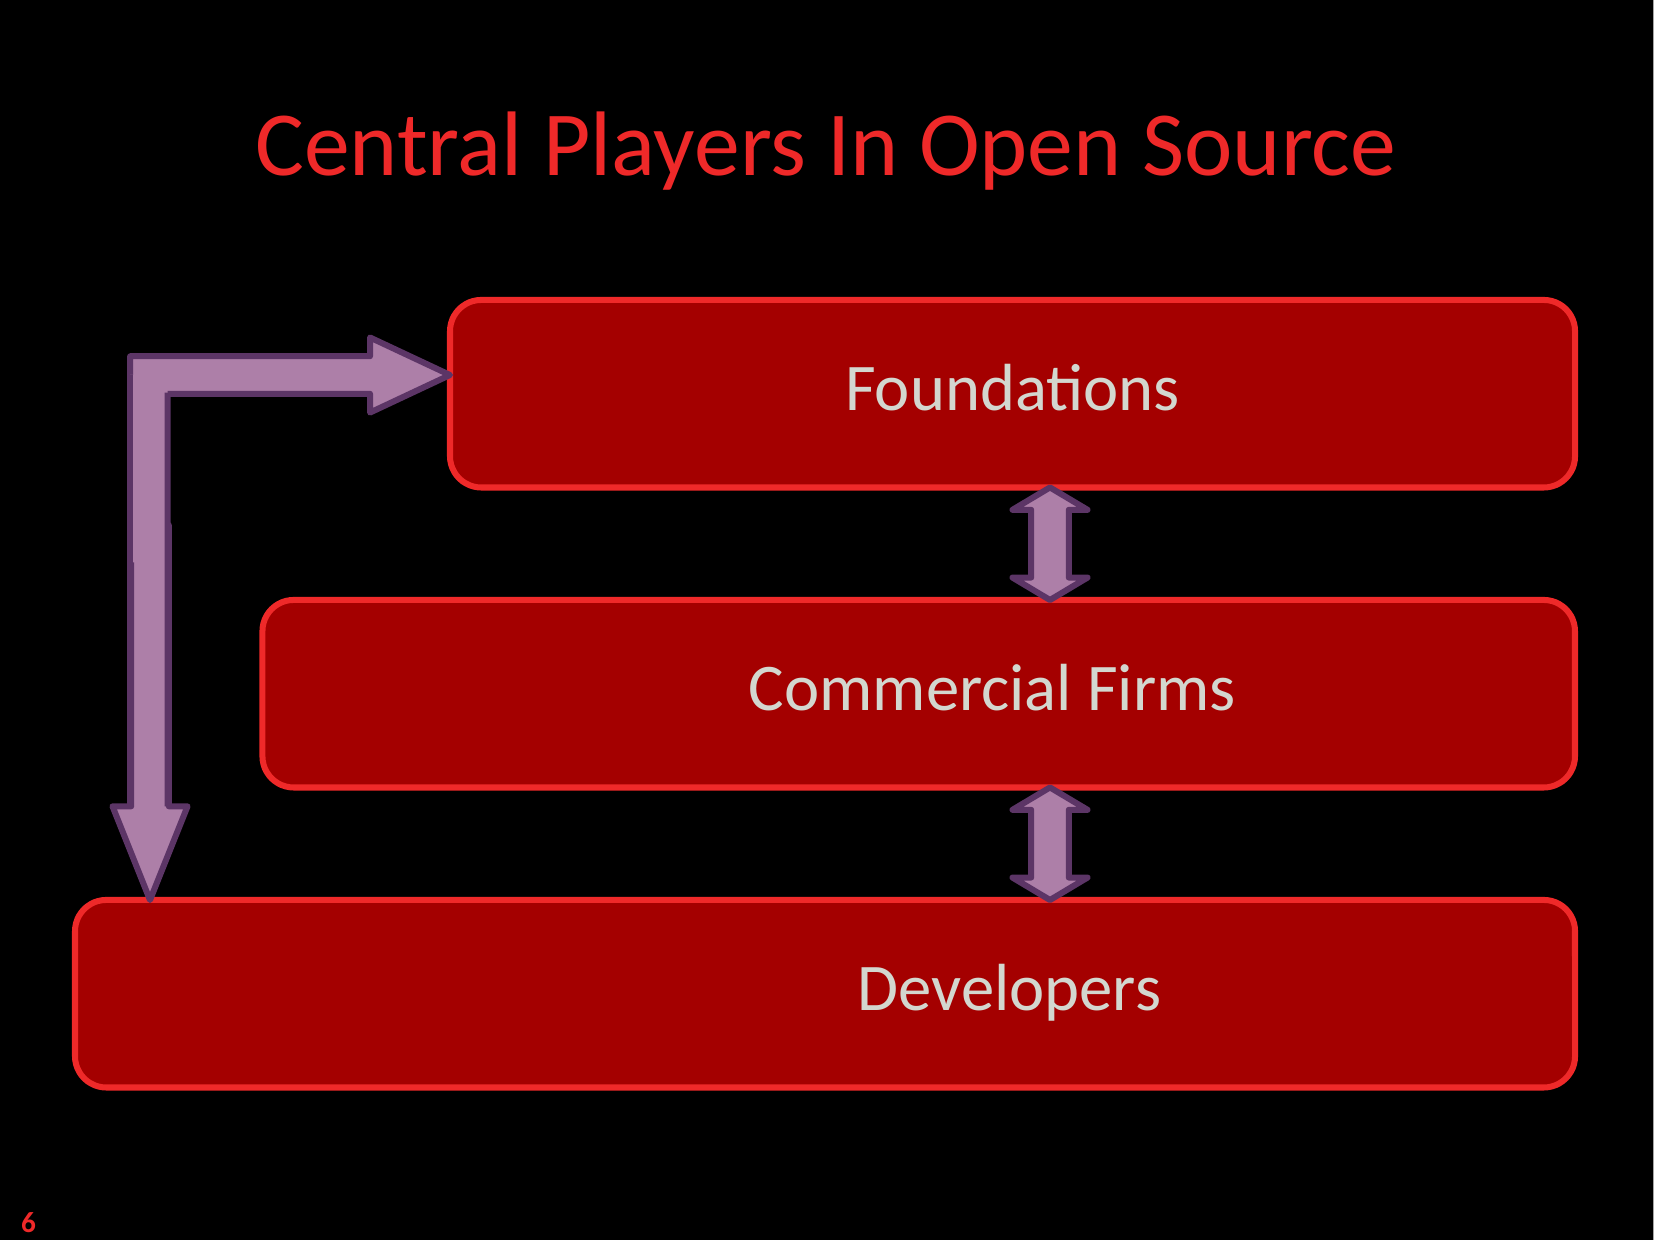

# Central Players In Open Source
Foundations
		Commercial Firms
					Developers
6